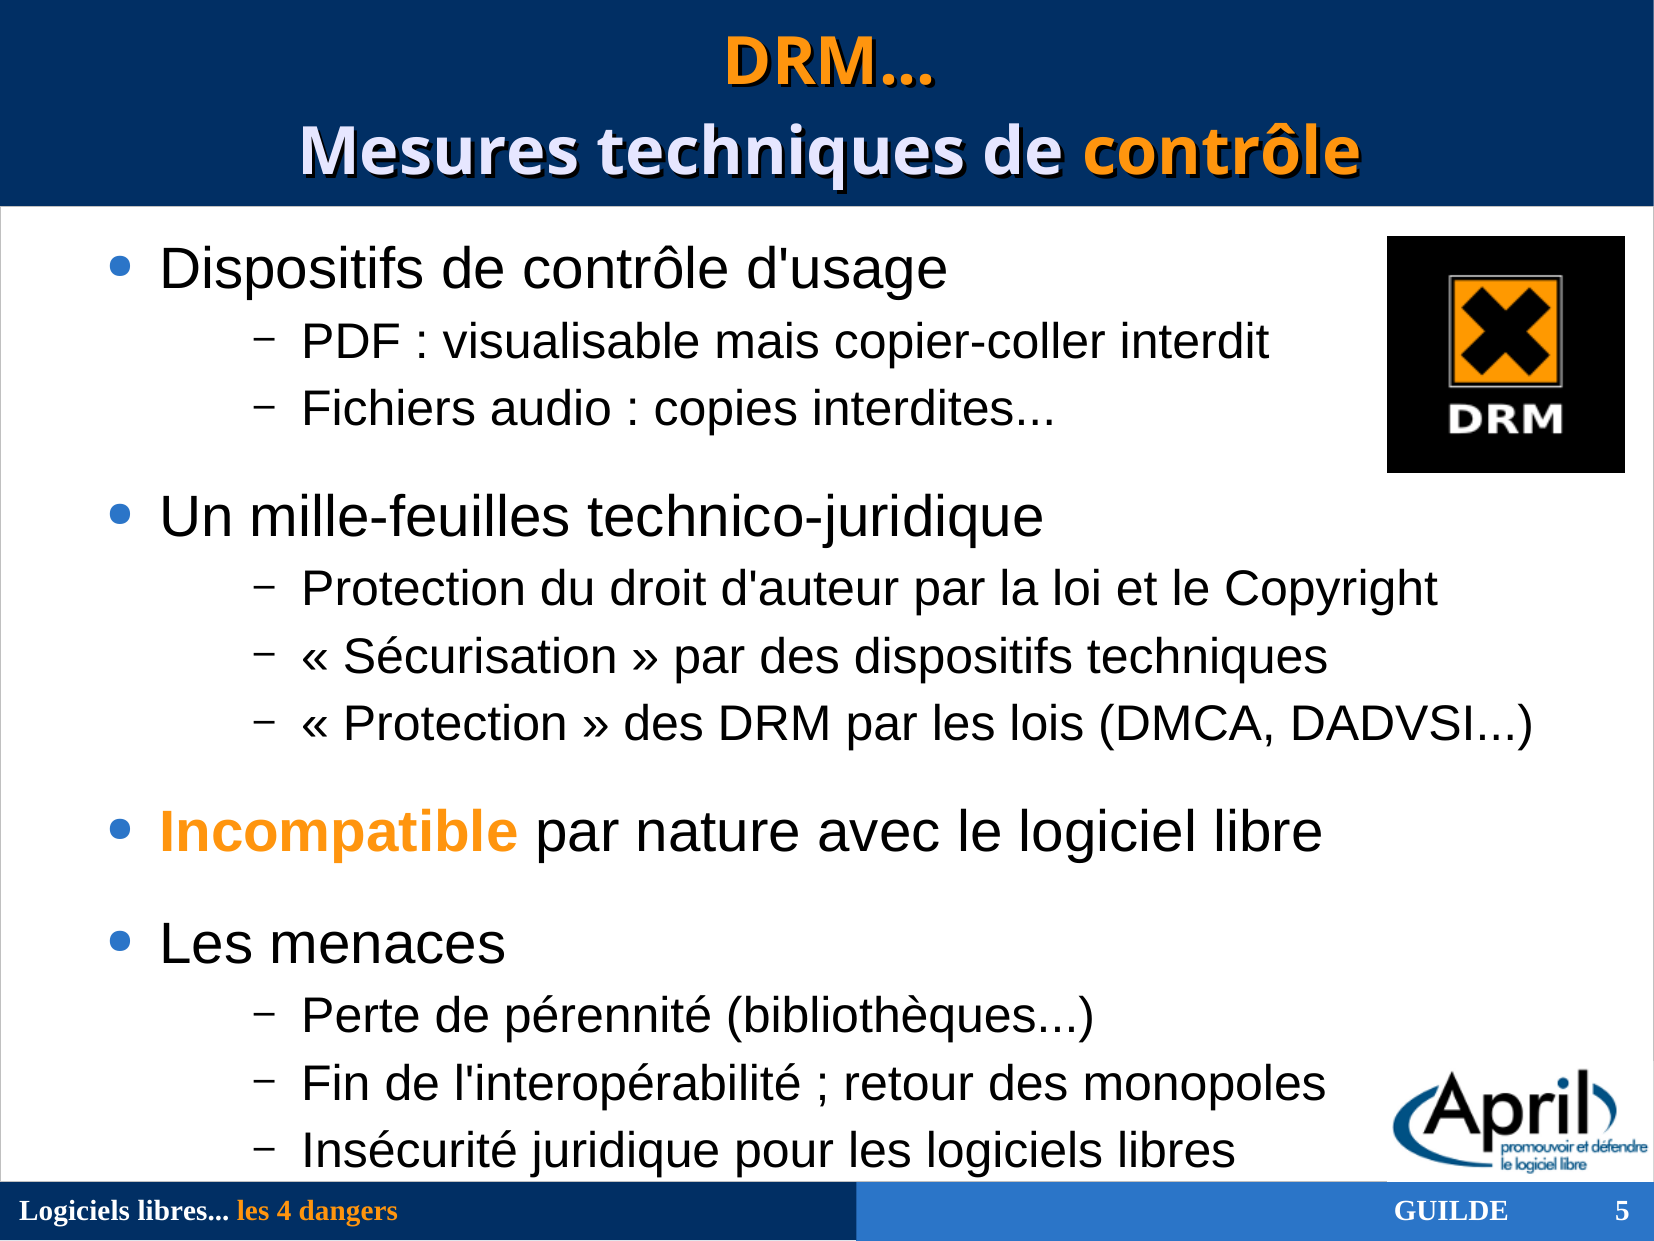

# DRM... Mesures techniques de contrôle
Dispositifs de contrôle d'usage
PDF : visualisable mais copier-coller interdit
Fichiers audio : copies interdites...
Un mille-feuilles technico-juridique
Protection du droit d'auteur par la loi et le Copyright
« Sécurisation » par des dispositifs techniques
« Protection » des DRM par les lois (DMCA, DADVSI...)
Incompatible par nature avec le logiciel libre
Les menaces
Perte de pérennité (bibliothèques...)
Fin de l'interopérabilité ; retour des monopoles
Insécurité juridique pour les logiciels libres
5